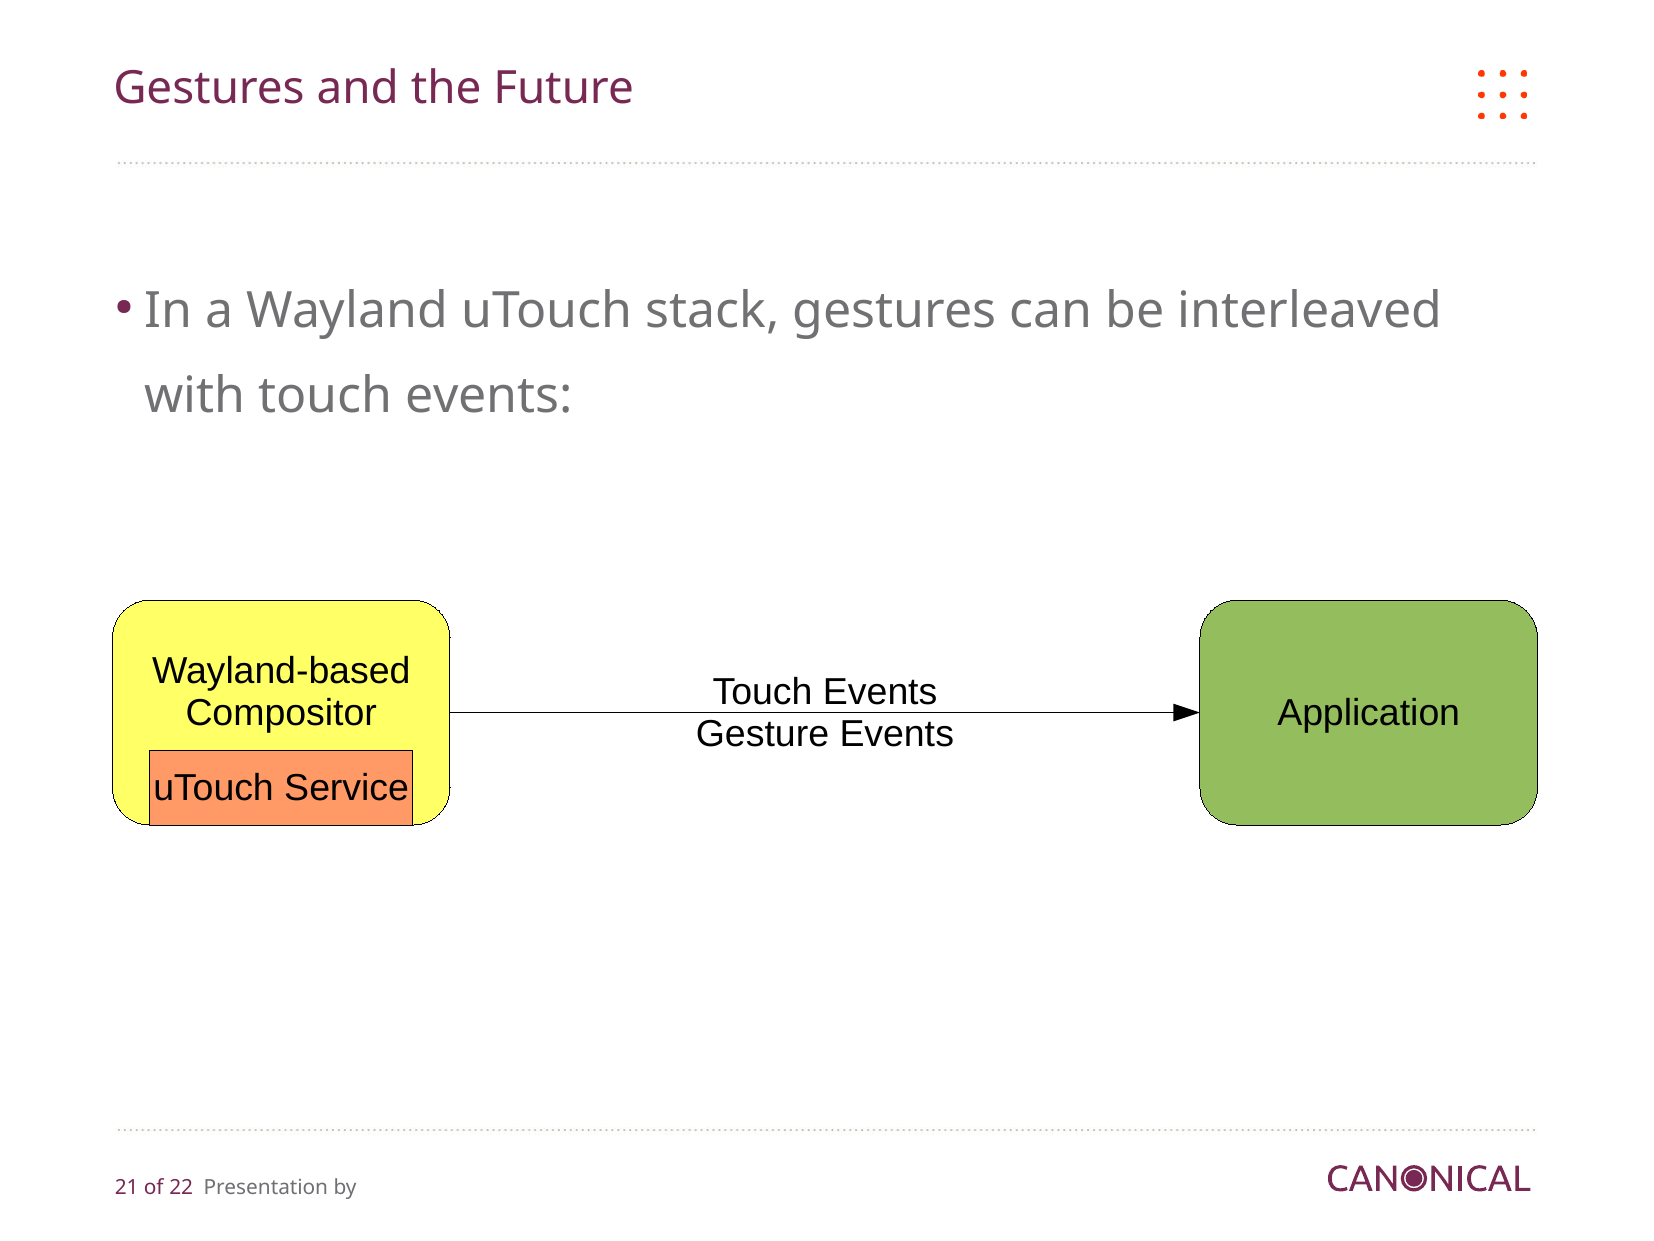

# Gestures and the Future
In a Wayland uTouch stack, gestures can be interleaved with touch events:
Wayland-based
Compositor
Application
uTouch Service